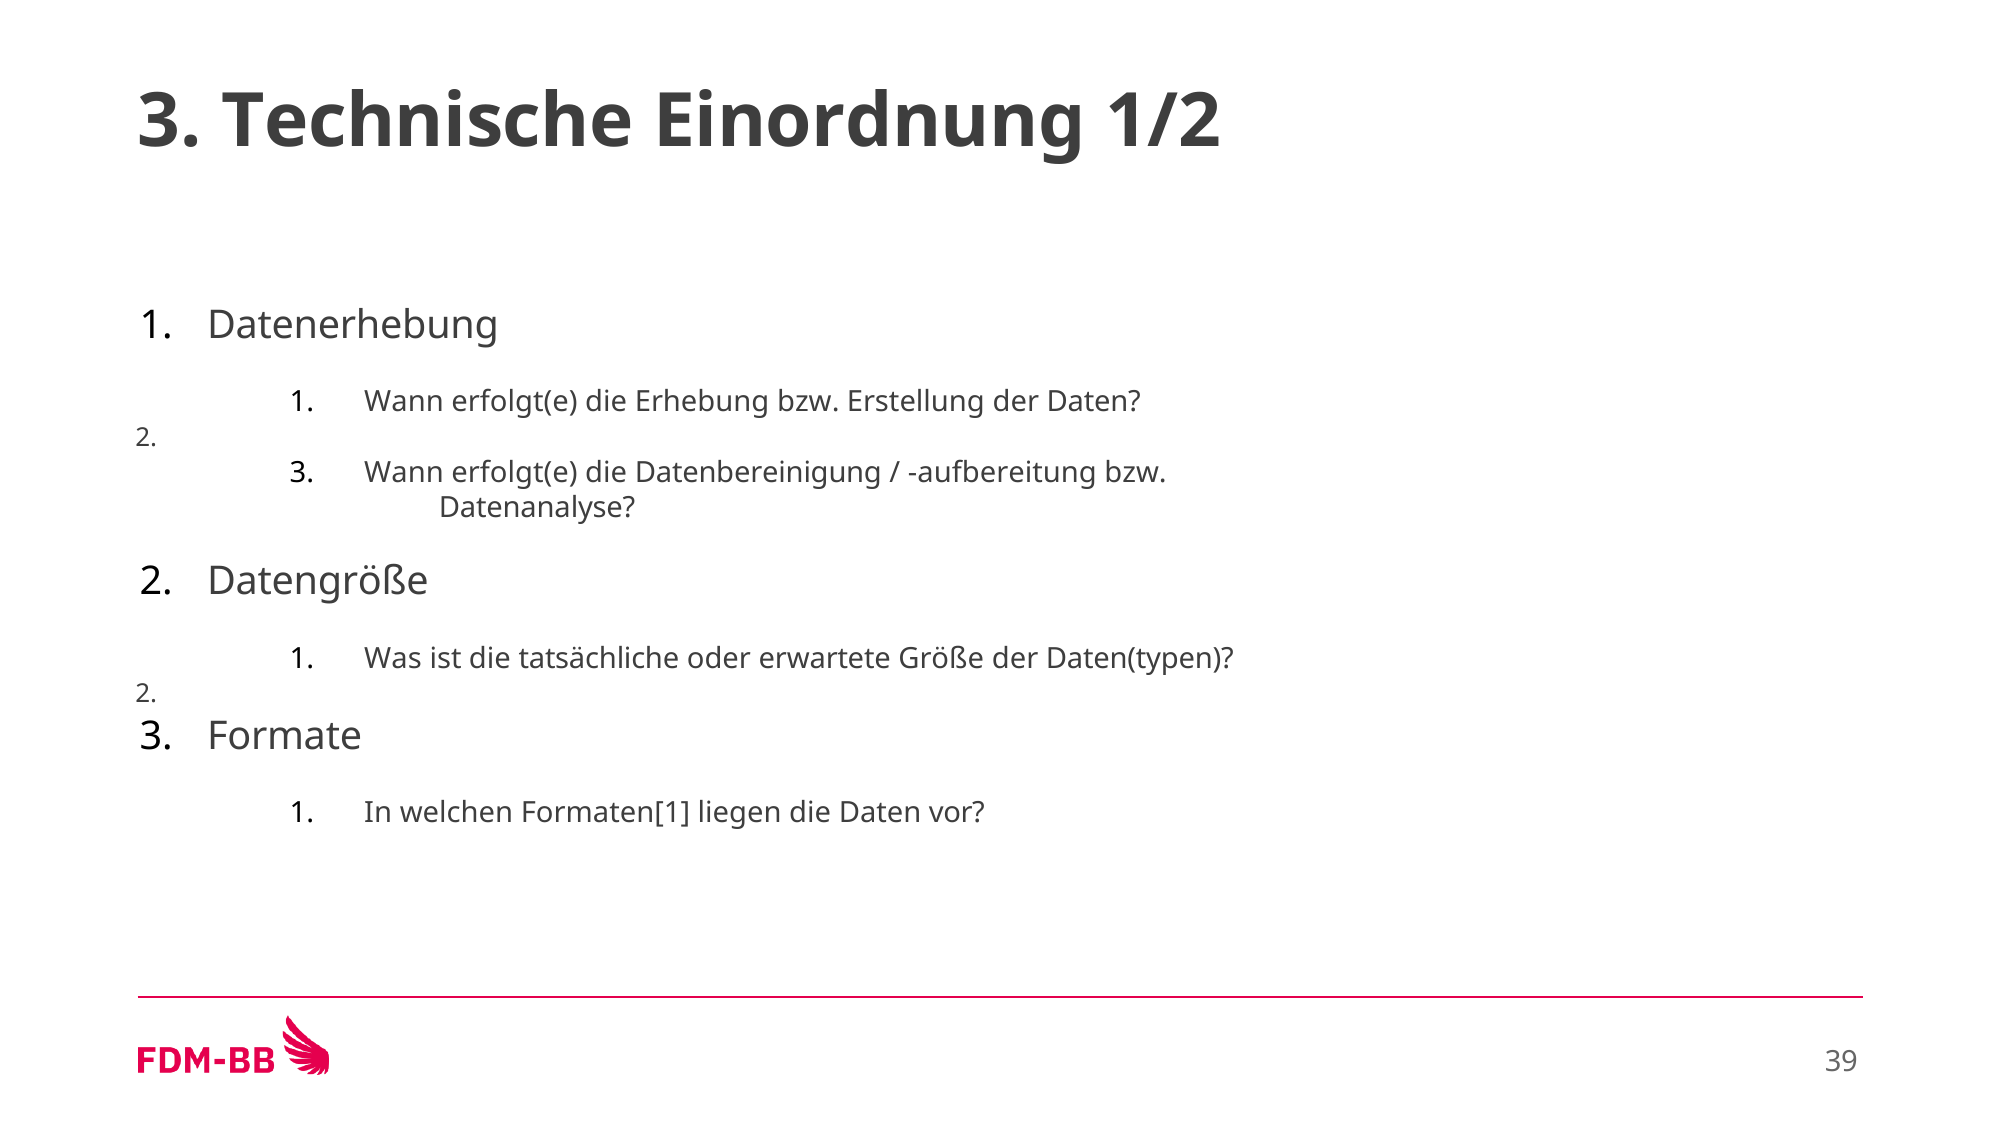

# 3. Technische Einordnung 1/2
Datenerhebung
Wann erfolgt(e) die Erhebung bzw. Erstellung der Daten?
Wann erfolgt(e) die Datenbereinigung / -aufbereitung bzw. Datenanalyse?
Datengröße
Was ist die tatsächliche oder erwartete Größe der Daten(typen)?
Formate
In welchen Formaten[1] liegen die Daten vor?
39